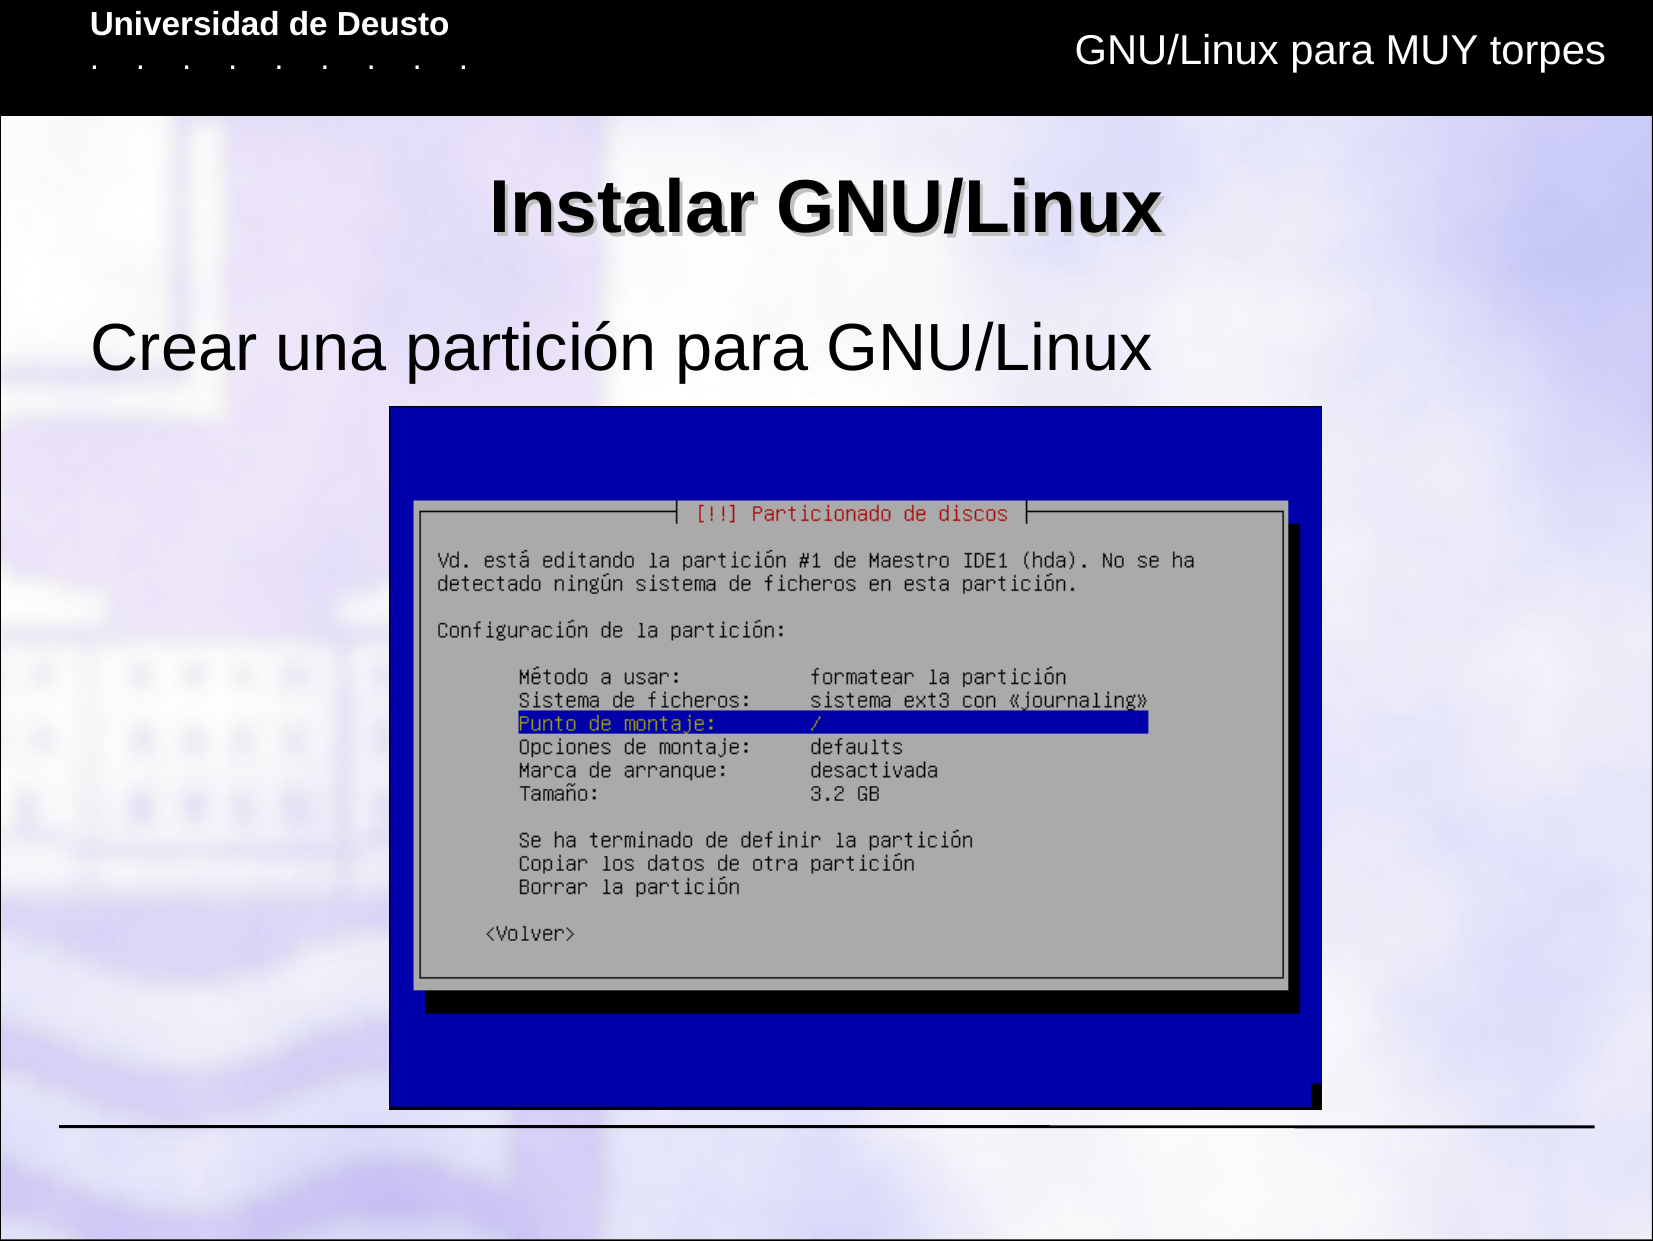

# Instalar GNU/Linux
Crear una partición para GNU/Linux